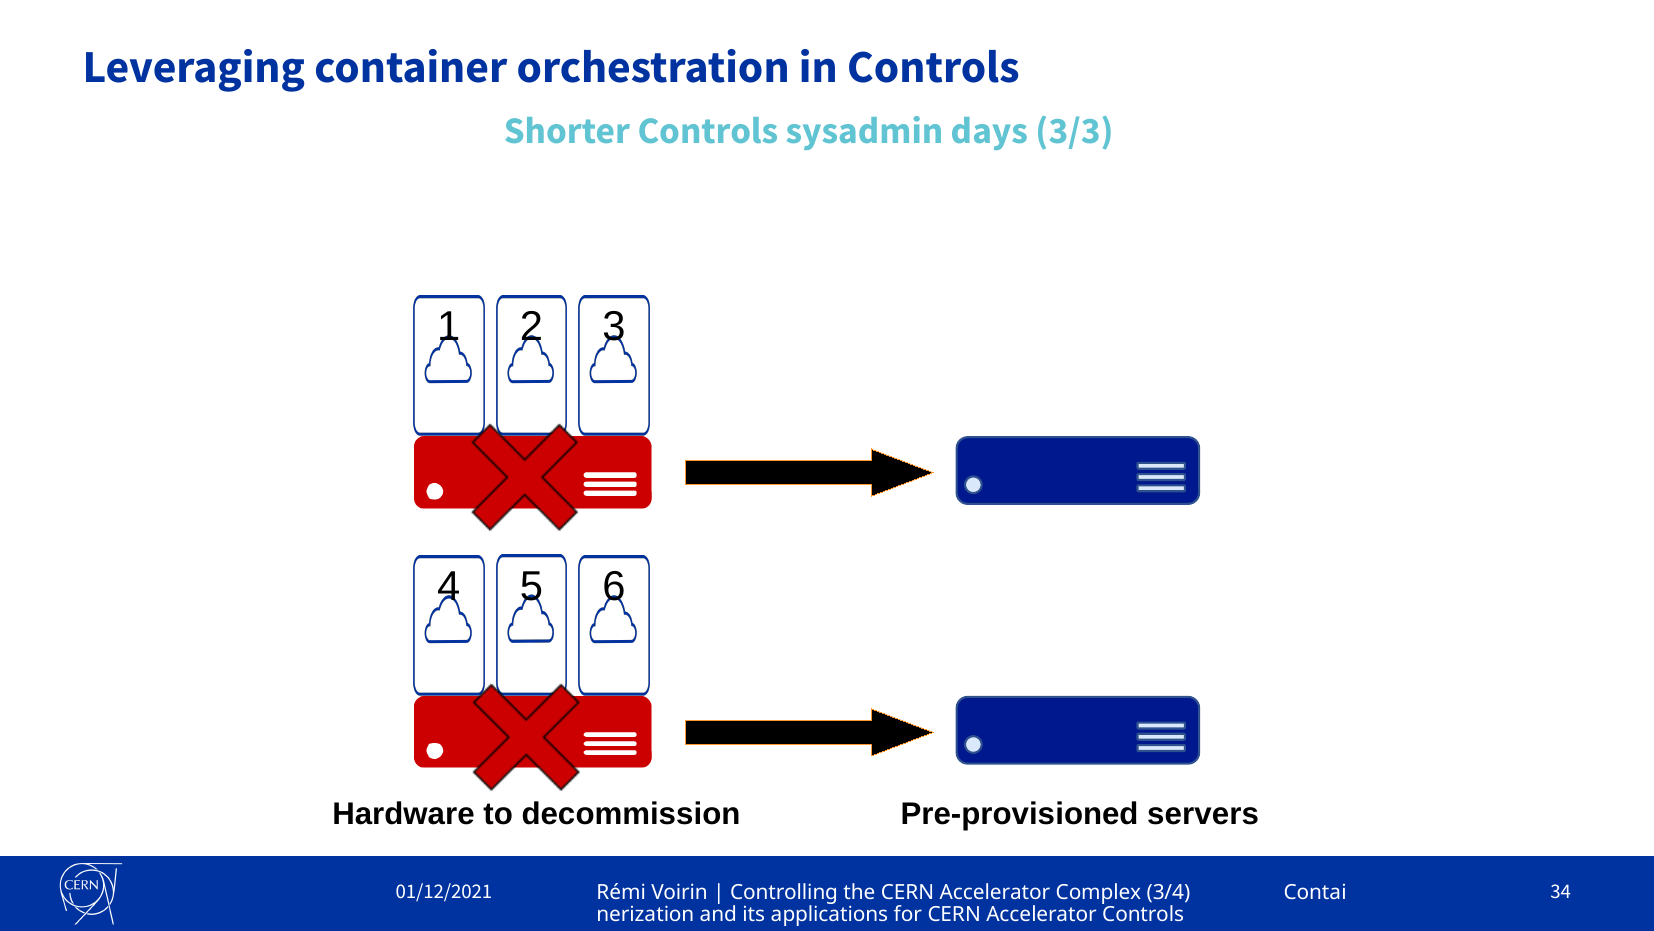

# Leveraging container orchestration in Controls
Shorter Controls sysadmin days (3/3)
2
1
3
5
4
6
Hardware to decommission
Pre-provisioned servers
01/12/2021
Rémi Voirin | Controlling the CERN Accelerator Complex (3/4) Containerization and its applications for CERN Accelerator Controls
34